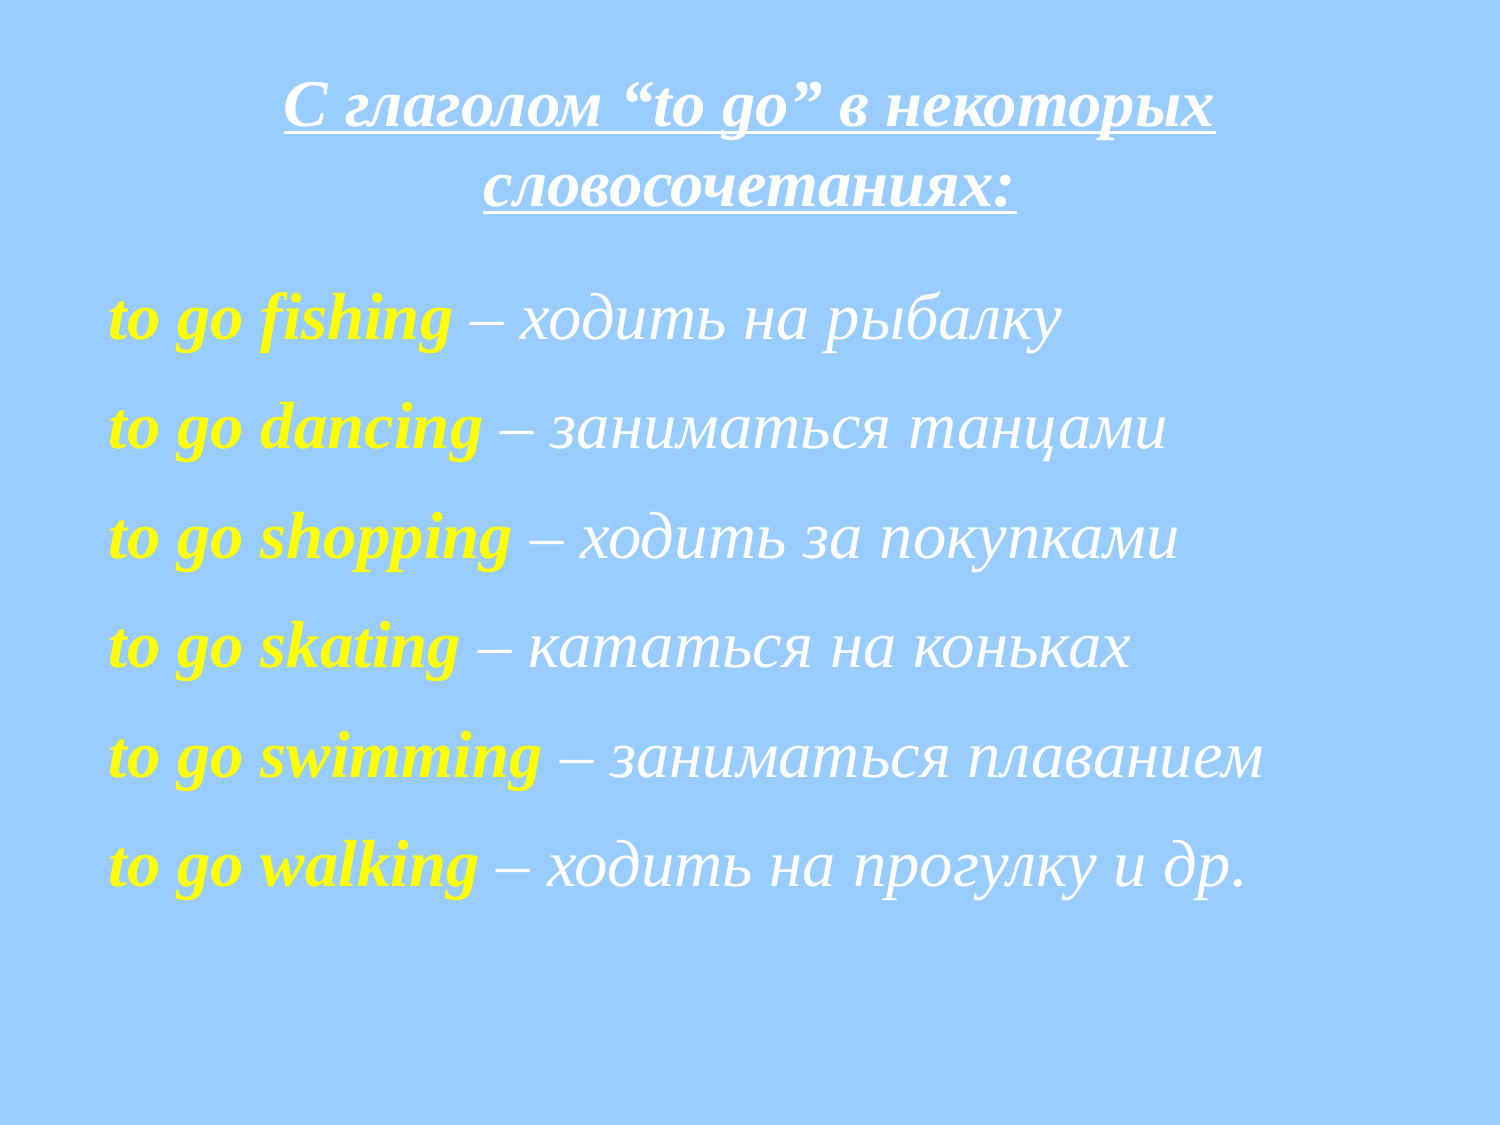

# С глаголом “to go” в некоторых словосочетаниях:
to go fishing – ходить на рыбалку
to go dancing – заниматься танцами
to go shopping – ходить за покупками
to go skating – кататься на коньках
to go swimming – заниматься плаванием
to go walking – ходить на прогулку и др.